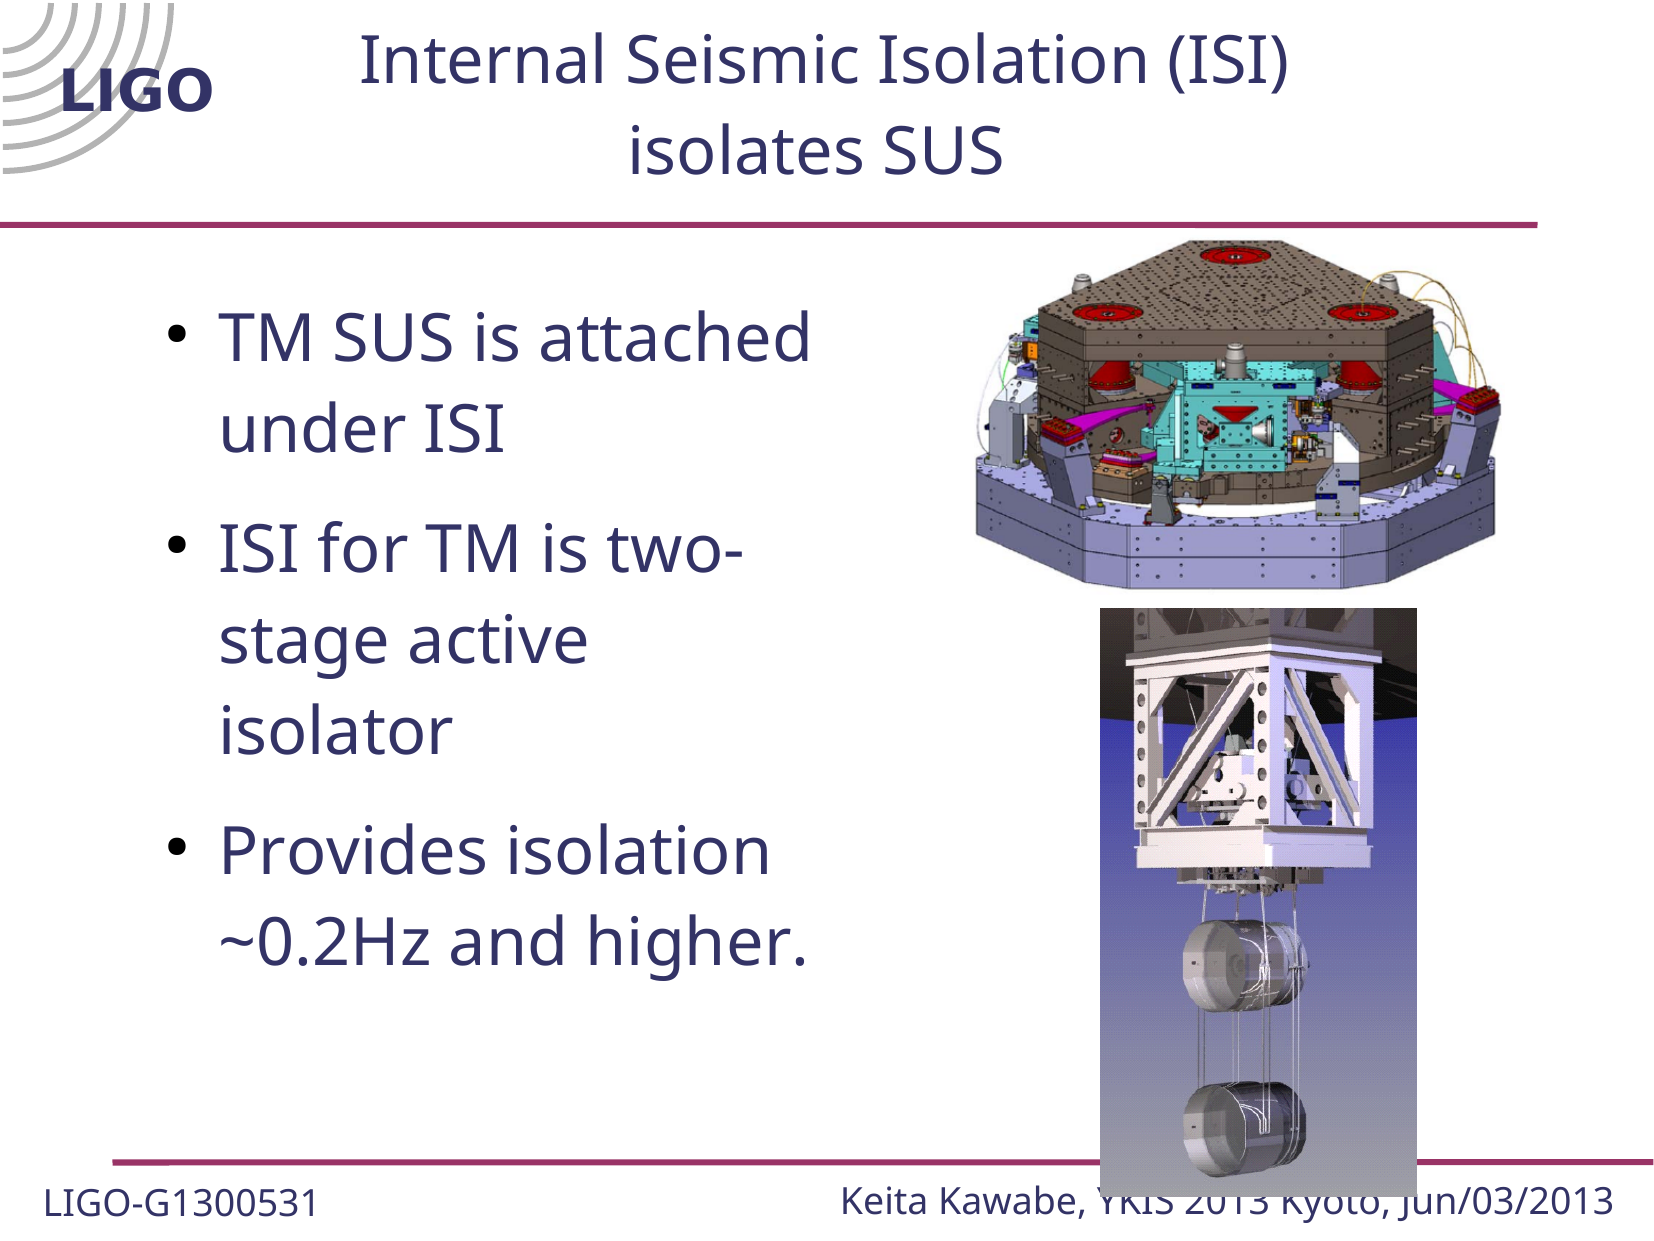

# Internal Seismic Isolation (ISI) isolates SUS
TM SUS is attached under ISI
ISI for TM is two-stage active isolator
Provides isolation ~0.2Hz and higher.